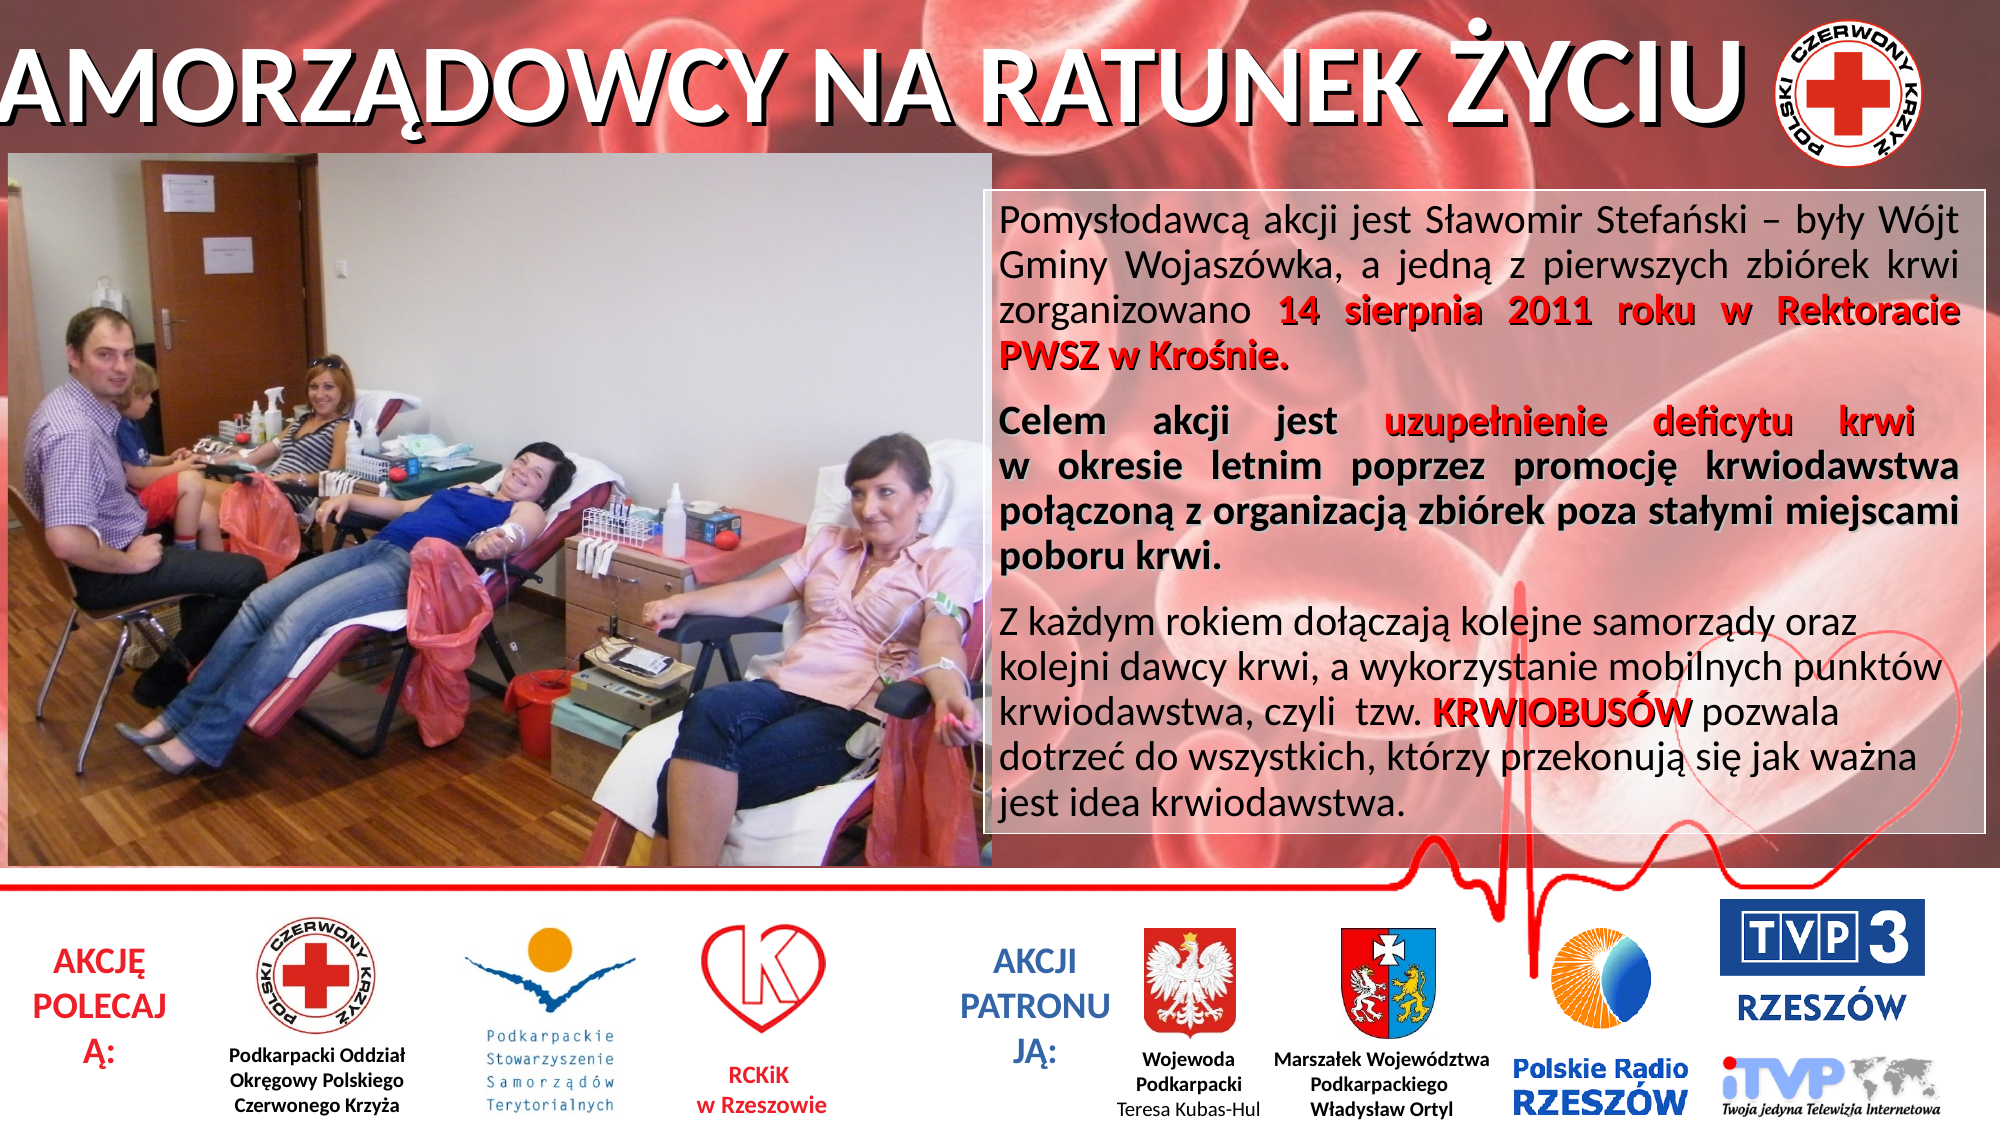

# Samorządowcy na ratunek ŻYCIU
Pomysłodawcą akcji jest Sławomir Stefański – były Wójt Gminy Wojaszówka, a jedną z pierwszych zbiórek krwi zorganizowano 14 sierpnia 2011 roku w Rektoracie PWSZ w Krośnie.
Celem akcji jest uzupełnienie deficytu krwi
w okresie letnim poprzez promocję krwiodawstwa połączoną z organizacją zbiórek poza stałymi miejscami poboru krwi.
Z każdym rokiem dołączają kolejne samorządy oraz kolejni dawcy krwi, a wykorzystanie mobilnych punktów krwiodawstwa, czyli tzw. KRWIOBUSÓW pozwala dotrzeć do wszystkich, którzy przekonują się jak ważna jest idea krwiodawstwa.
Akcję polecają:
Akcji patronują:
Podkarpacki Oddział Okręgowy Polskiego Czerwonego Krzyża
Wojewoda Podkarpacki
Teresa Kubas-Hul
Marszałek Województwa Podkarpackiego
Władysław Ortyl
RCKiK
w Rzeszowie